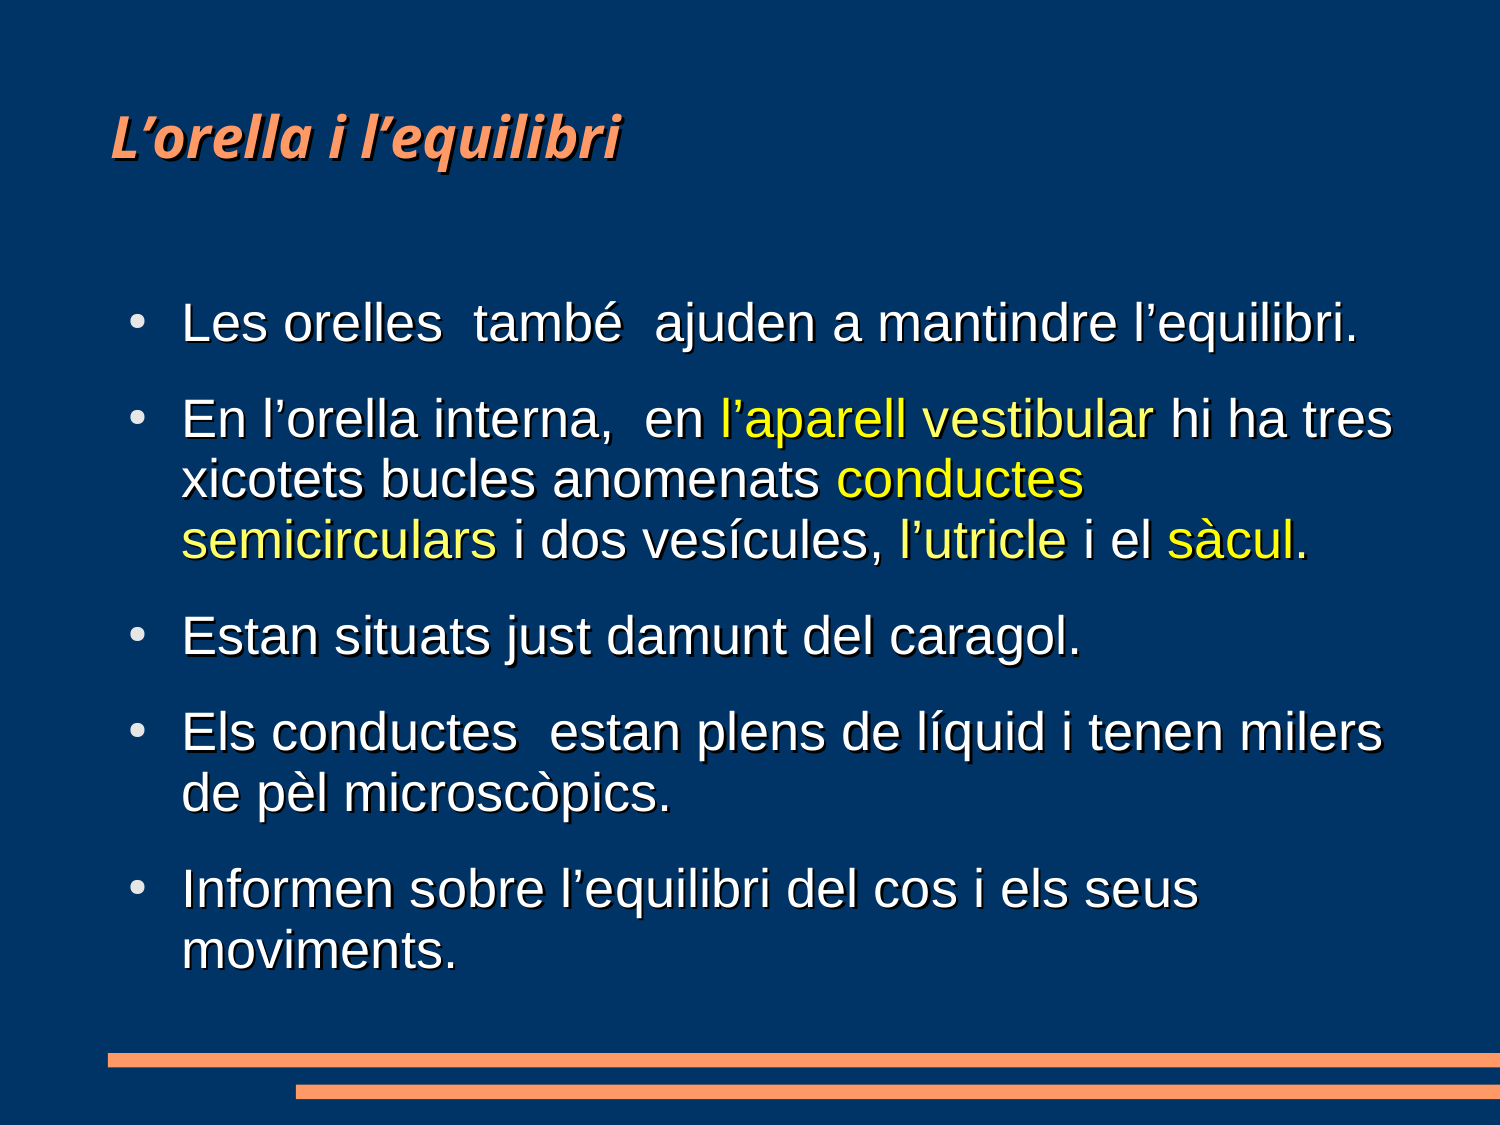

# L’orella i l’equilibri
Les orelles també ajuden a mantindre l’equilibri.
En l’orella interna, en l’aparell vestibular hi ha tres xicotets bucles anomenats conductes semicirculars i dos vesícules, l’utricle i el sàcul.
Estan situats just damunt del caragol.
Els conductes estan plens de líquid i tenen milers de pèl microscòpics.
Informen sobre l’equilibri del cos i els seus moviments.